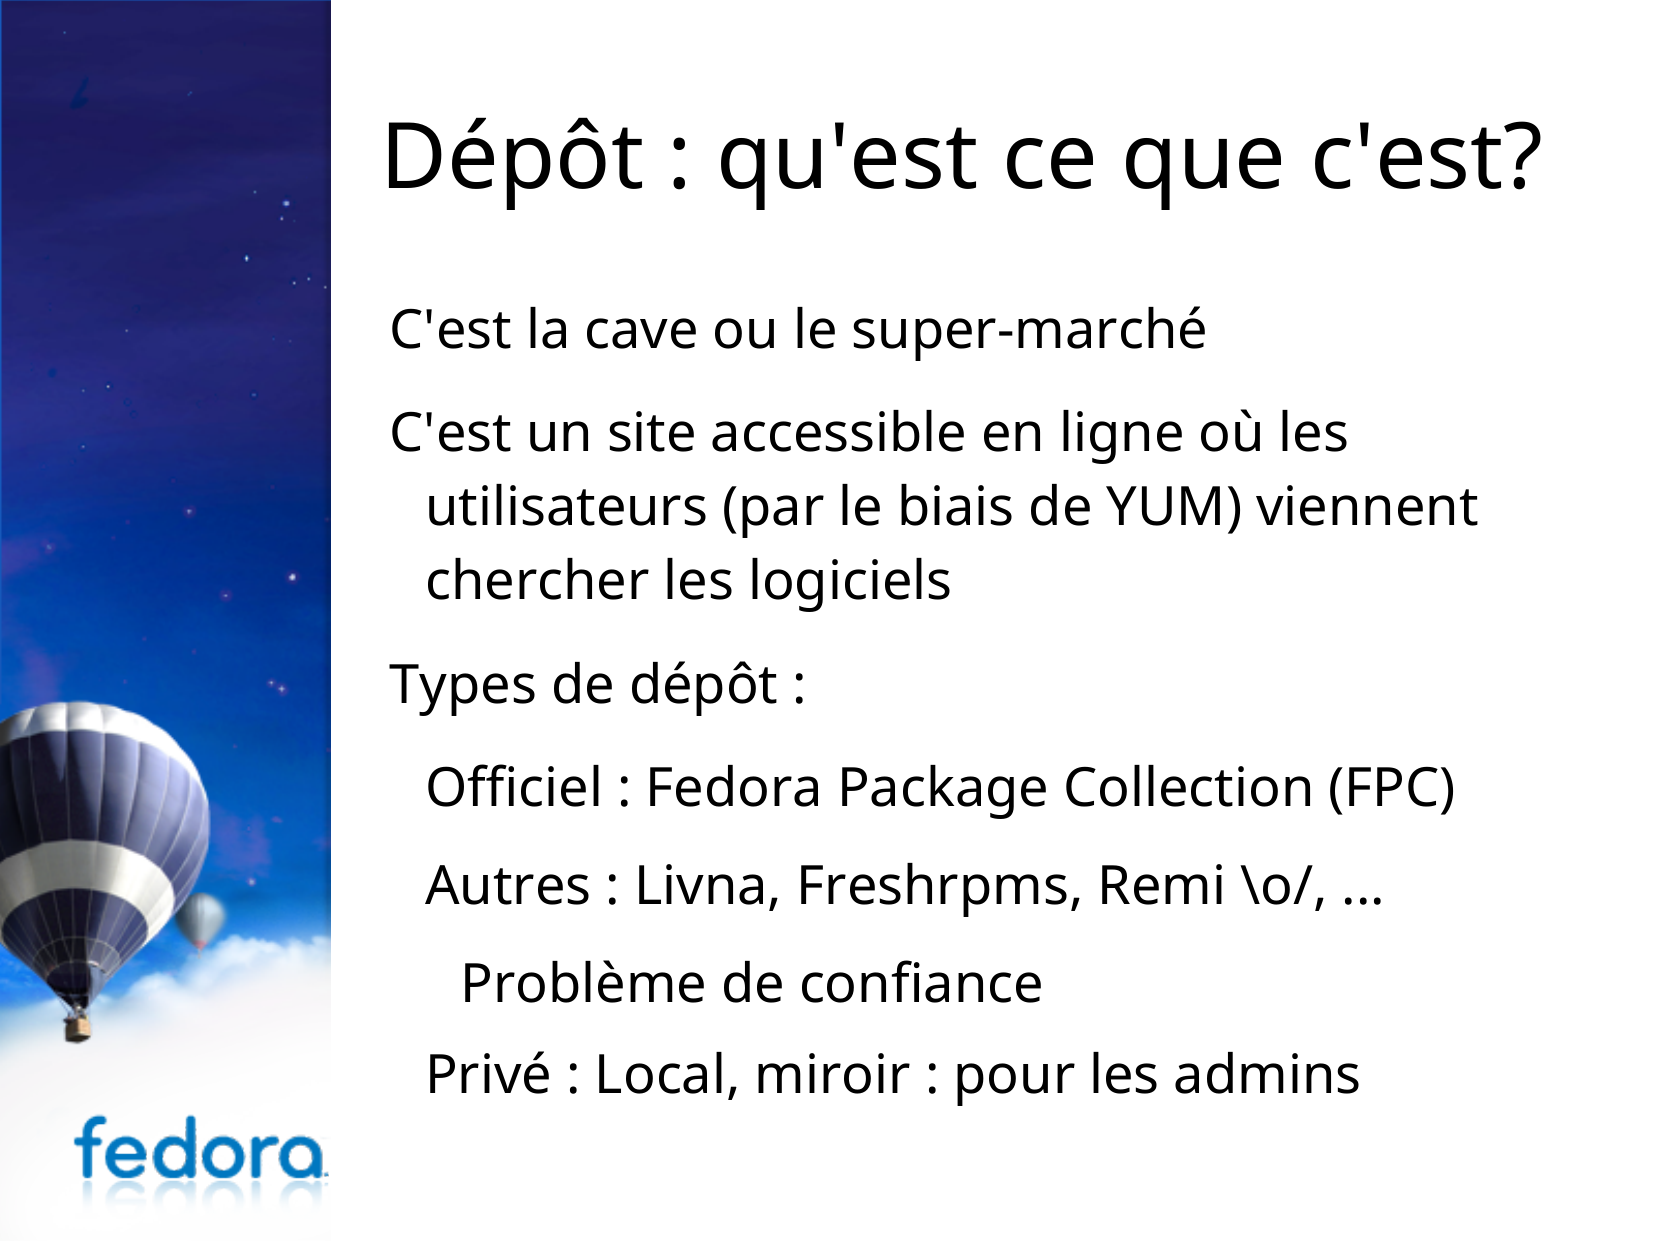

Dépôt : qu'est ce que c'est?
# C'est la cave ou le super-marché
C'est un site accessible en ligne où les utilisateurs (par le biais de YUM) viennent chercher les logiciels
Types de dépôt :
Officiel : Fedora Package Collection (FPC)
Autres : Livna, Freshrpms, Remi \o/, ...
Problème de confiance
Privé : Local, miroir : pour les admins